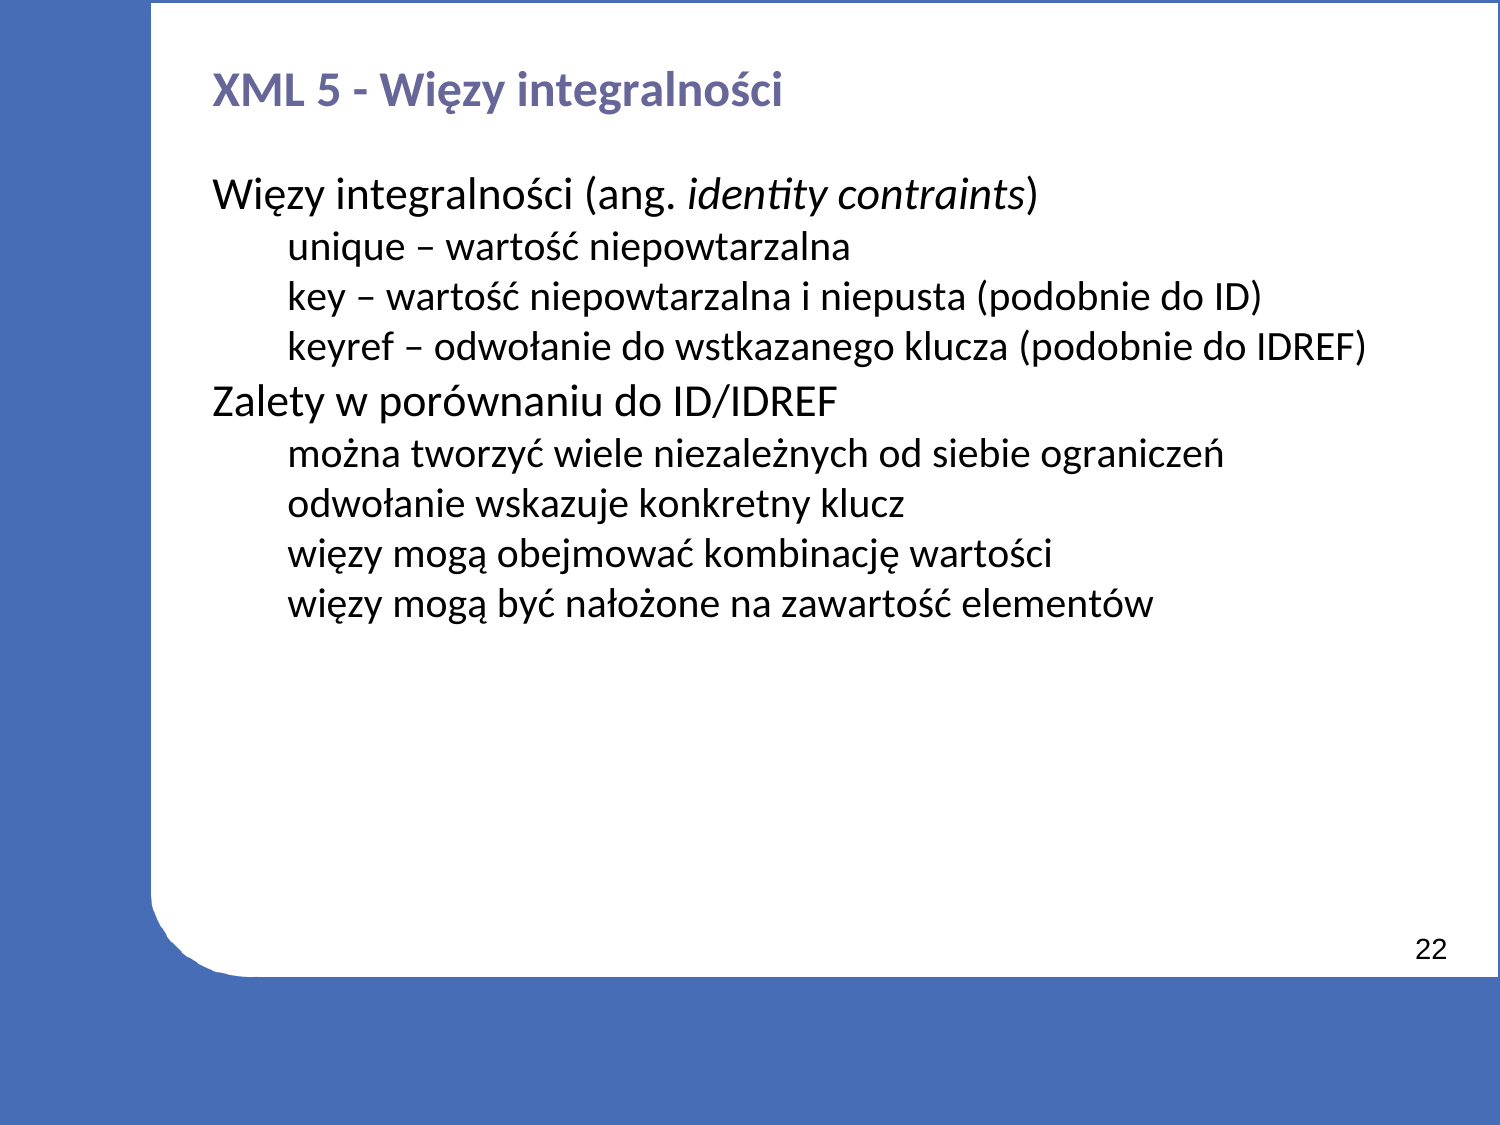

# XML 5 - Więzy integralności
Więzy integralności (ang. identity contraints)
unique – wartość niepowtarzalna
key – wartość niepowtarzalna i niepusta (podobnie do ID)
keyref – odwołanie do wstkazanego klucza (podobnie do IDREF)
Zalety w porównaniu do ID/IDREF
można tworzyć wiele niezależnych od siebie ograniczeń
odwołanie wskazuje konkretny klucz
więzy mogą obejmować kombinację wartości
więzy mogą być nałożone na zawartość elementów
22